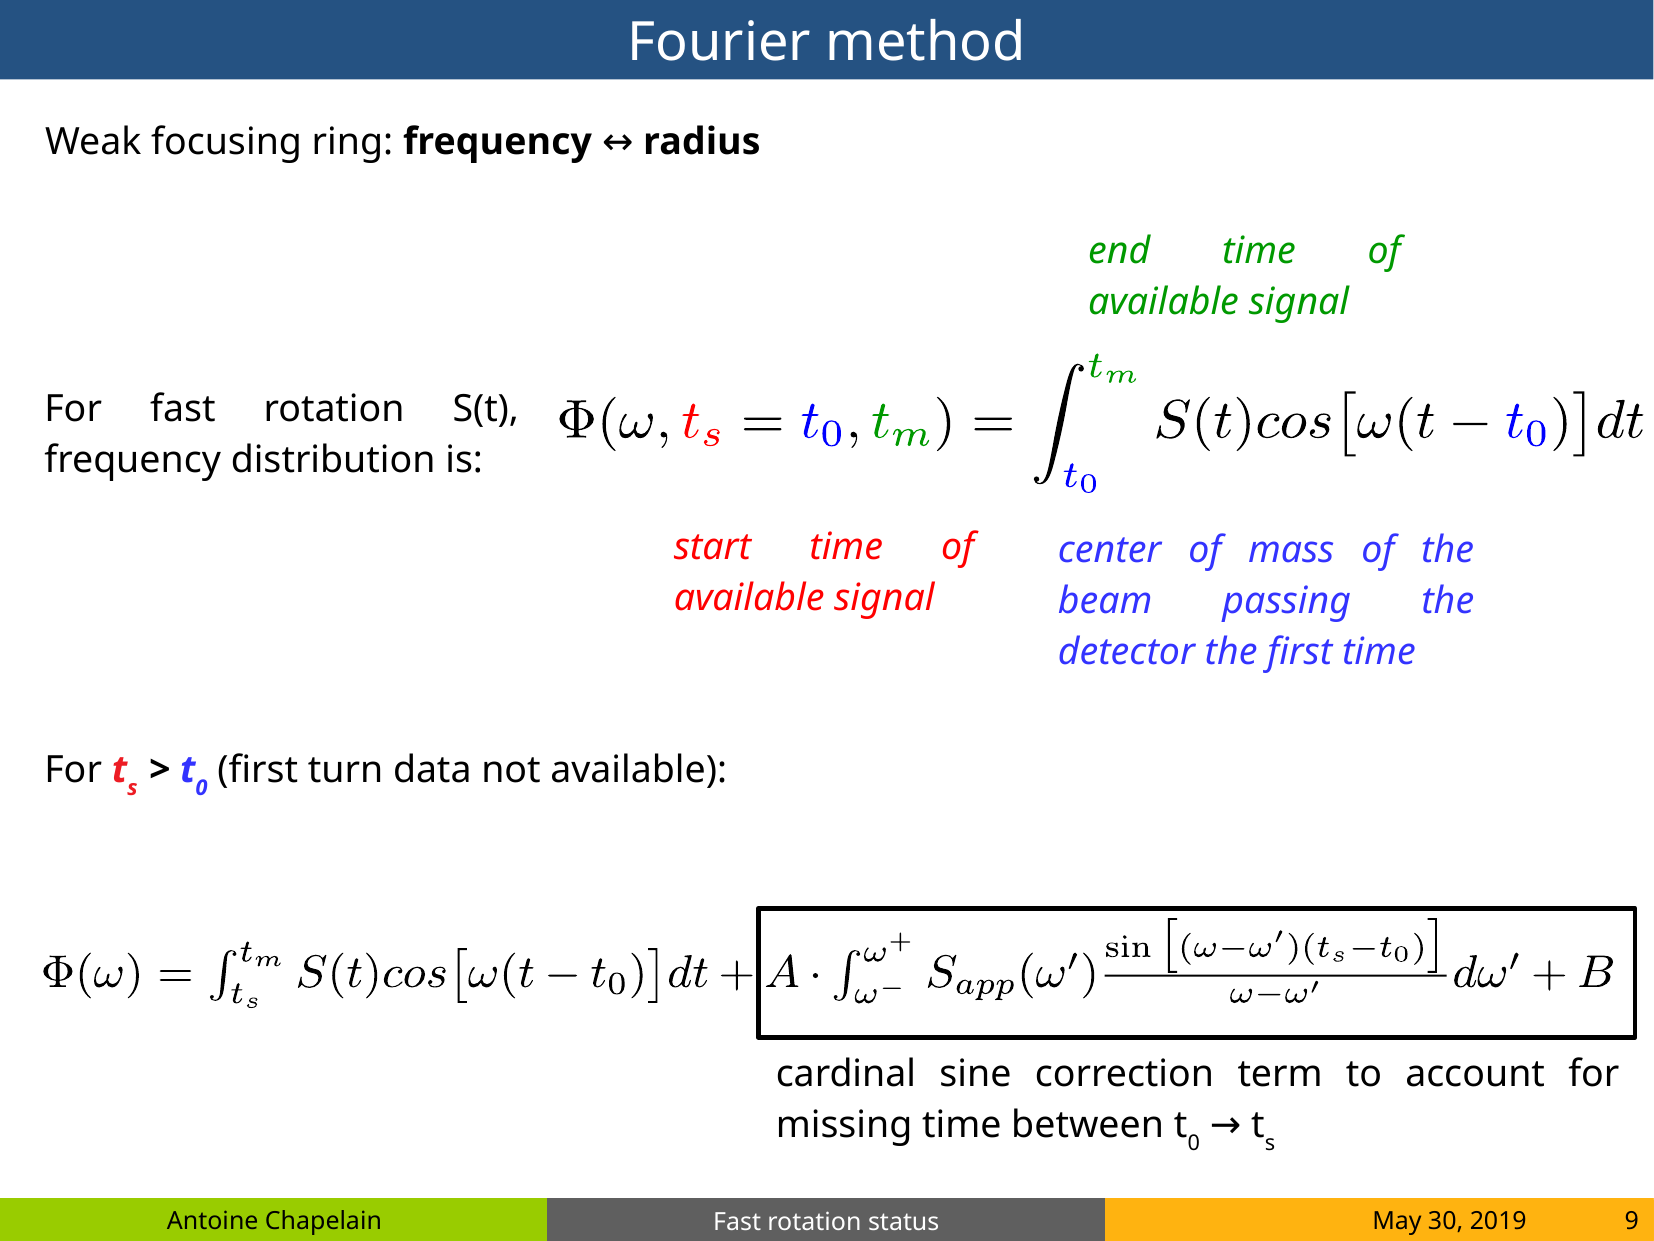

# Fourier method
Weak focusing ring: frequency ↔ radius
end time of available signal
For fast rotation S(t), frequency distribution is:
start time of available signal
center of mass of the beam passing the detector the first time
For ts > t0 (first turn data not available):
cardinal sine correction term to account for missing time between t0 → ts